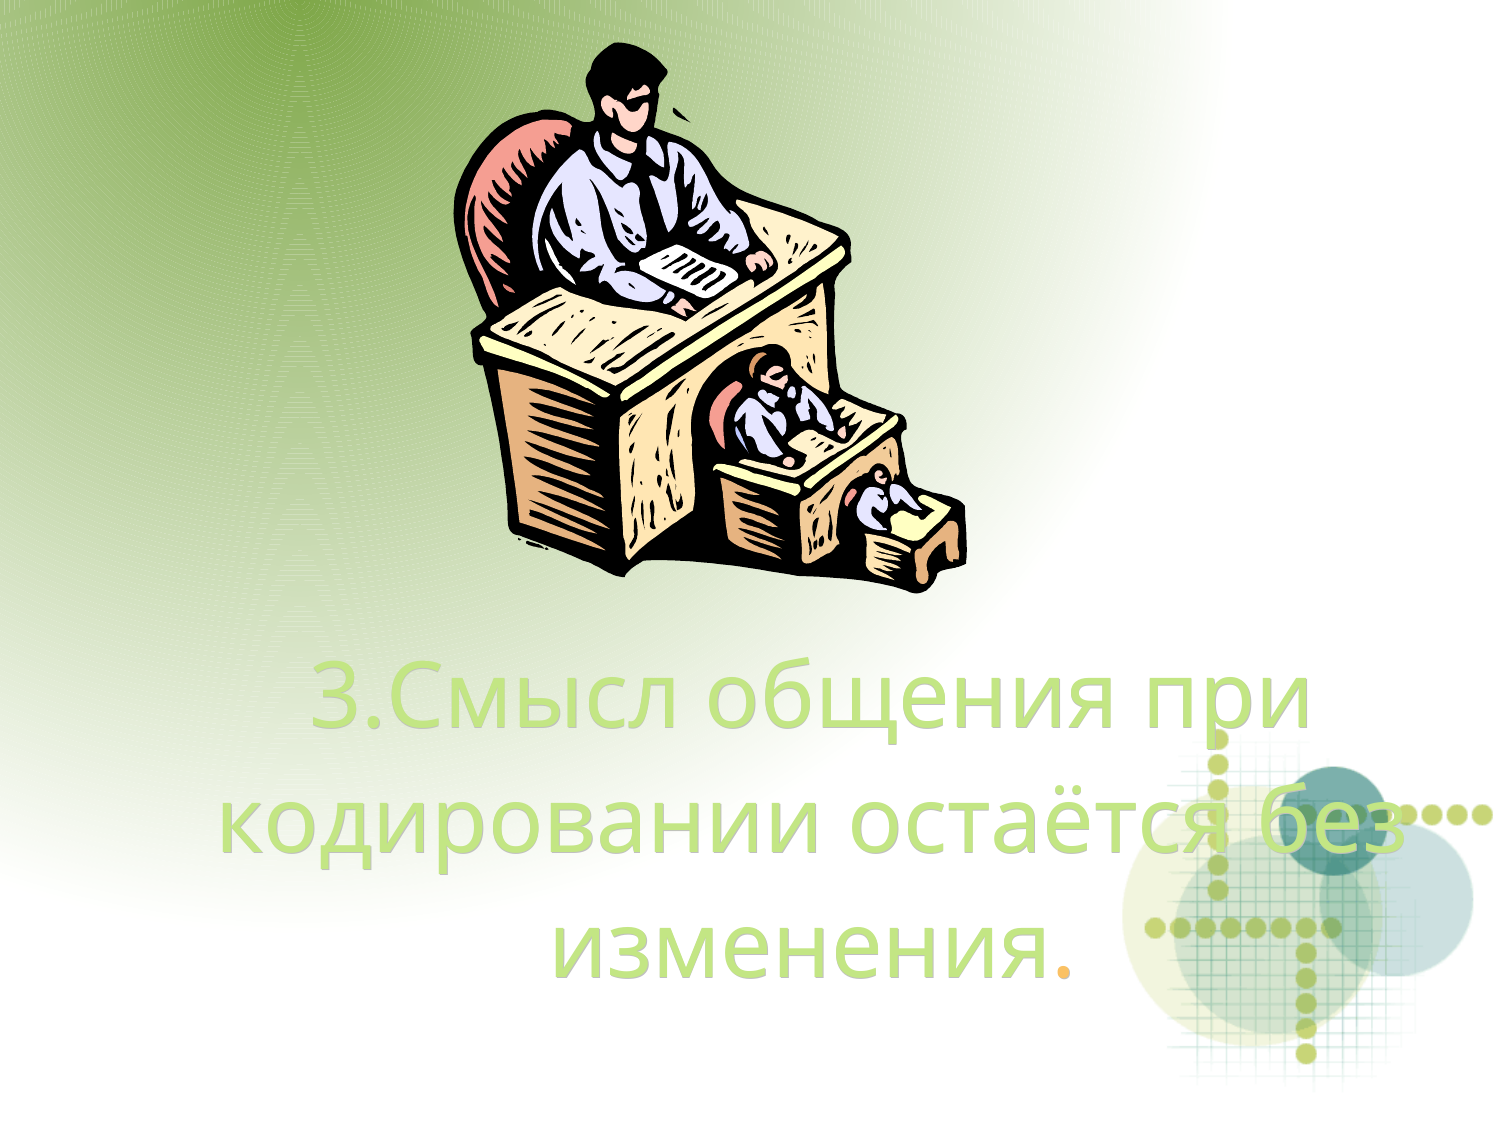

# 3.Смысл общения при кодировании остаётся без изменения.